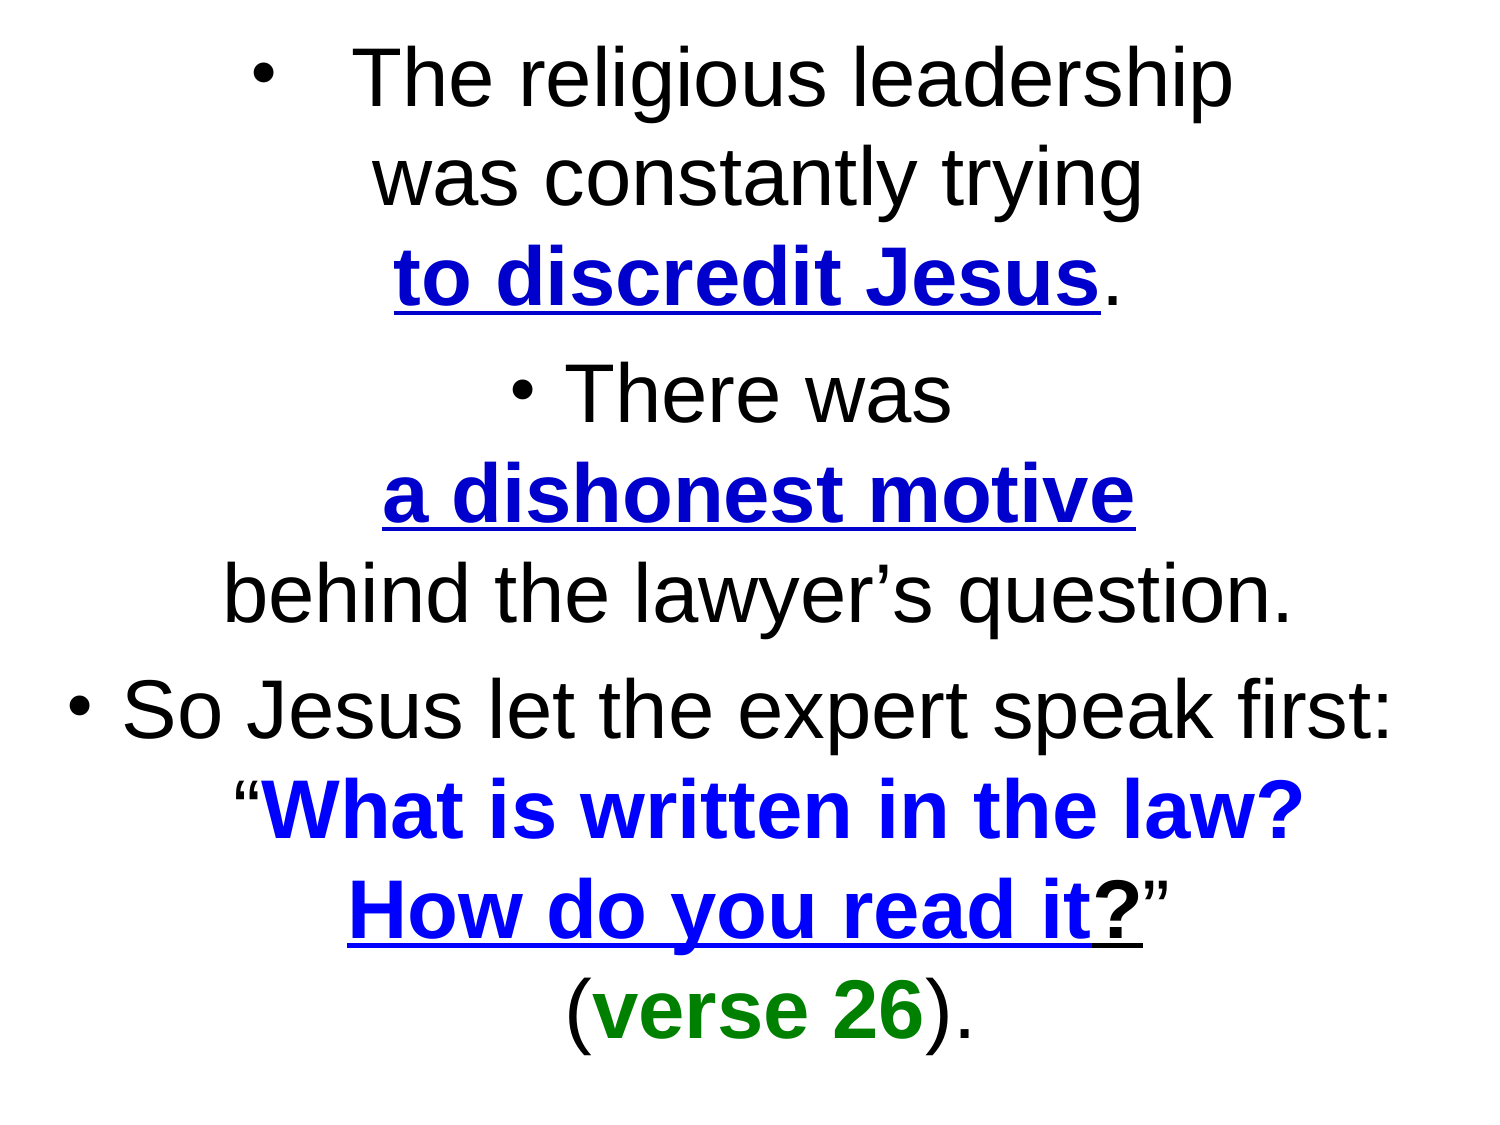

# The religious leadership was constantly trying to discredit Jesus.
There was
a dishonest motive
behind the lawyer’s question.
So Jesus let the expert speak first:
“What is written in the law?
How do you read it?”
(verse 26).
23